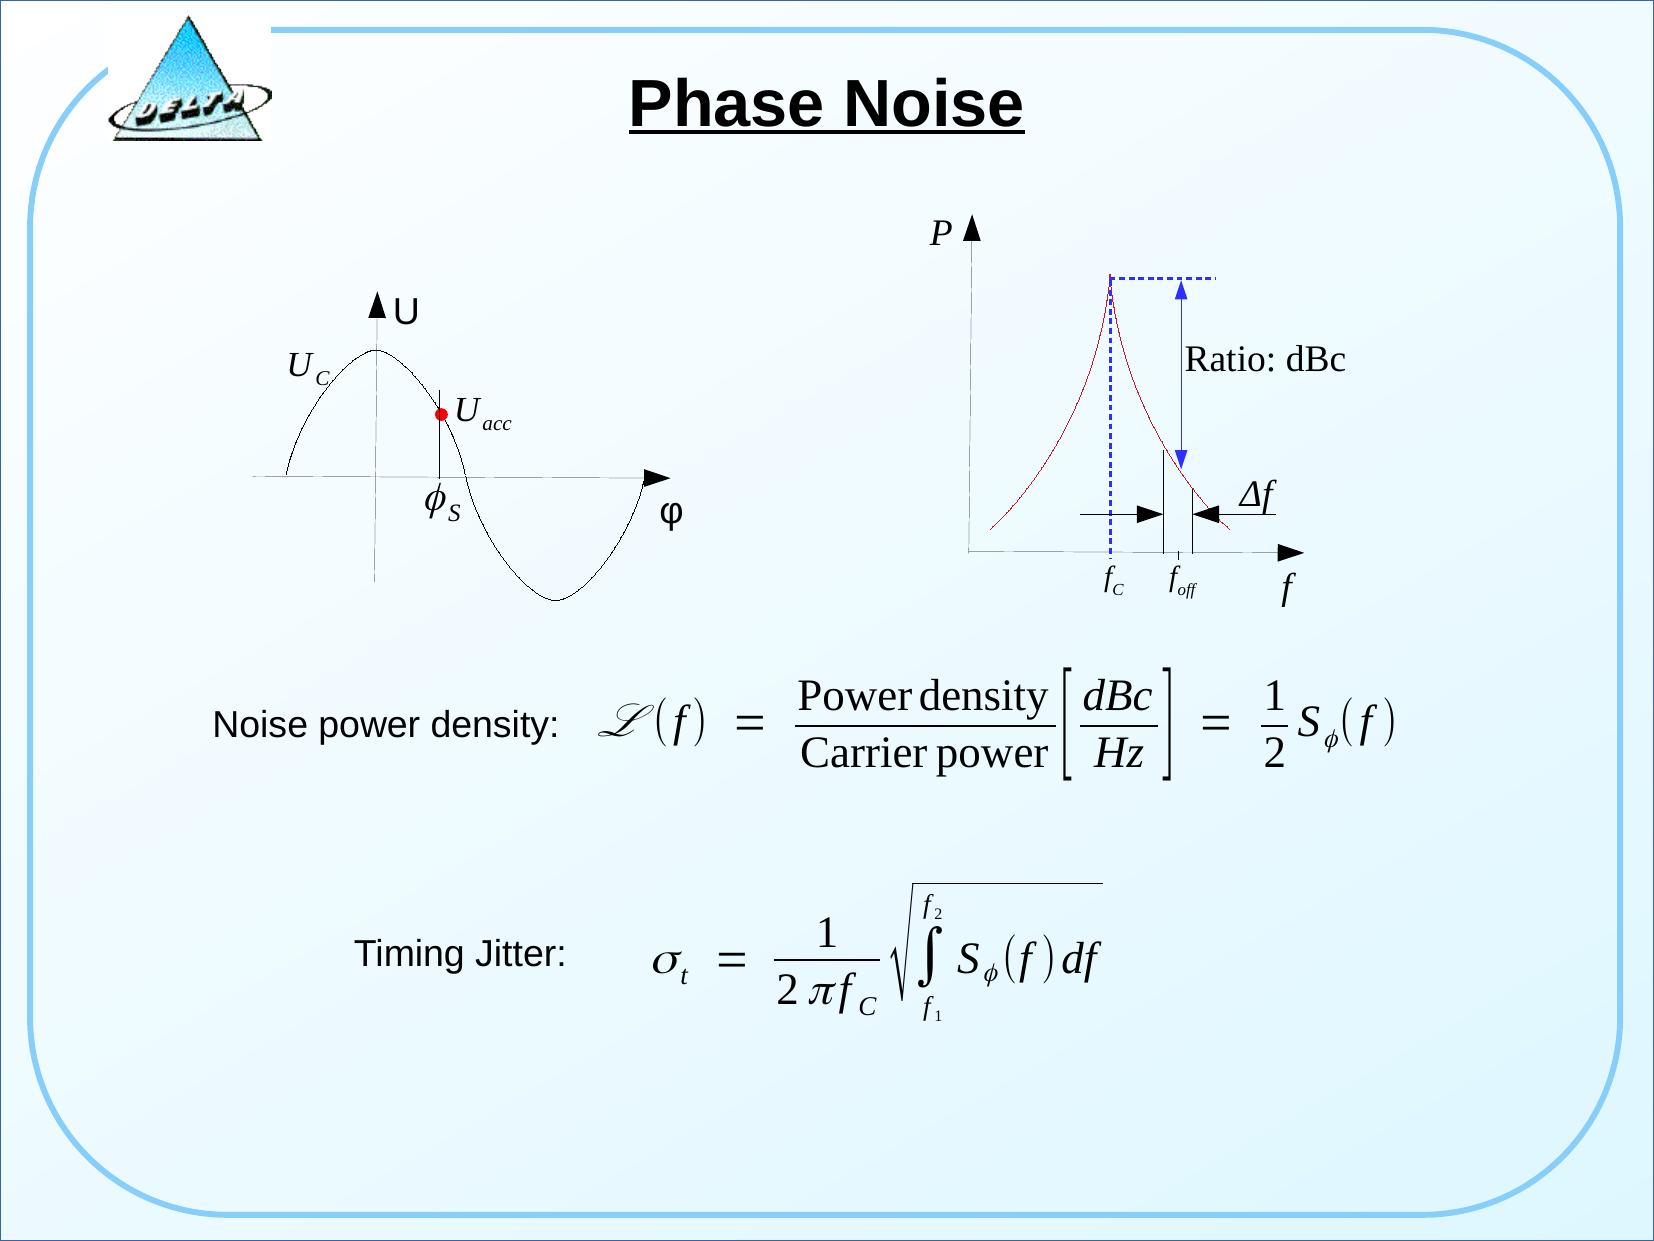

Phase Noise
P
Ratio: dBc
Δf
fC
foff
f
U
φ
Noise power density:
Timing Jitter: